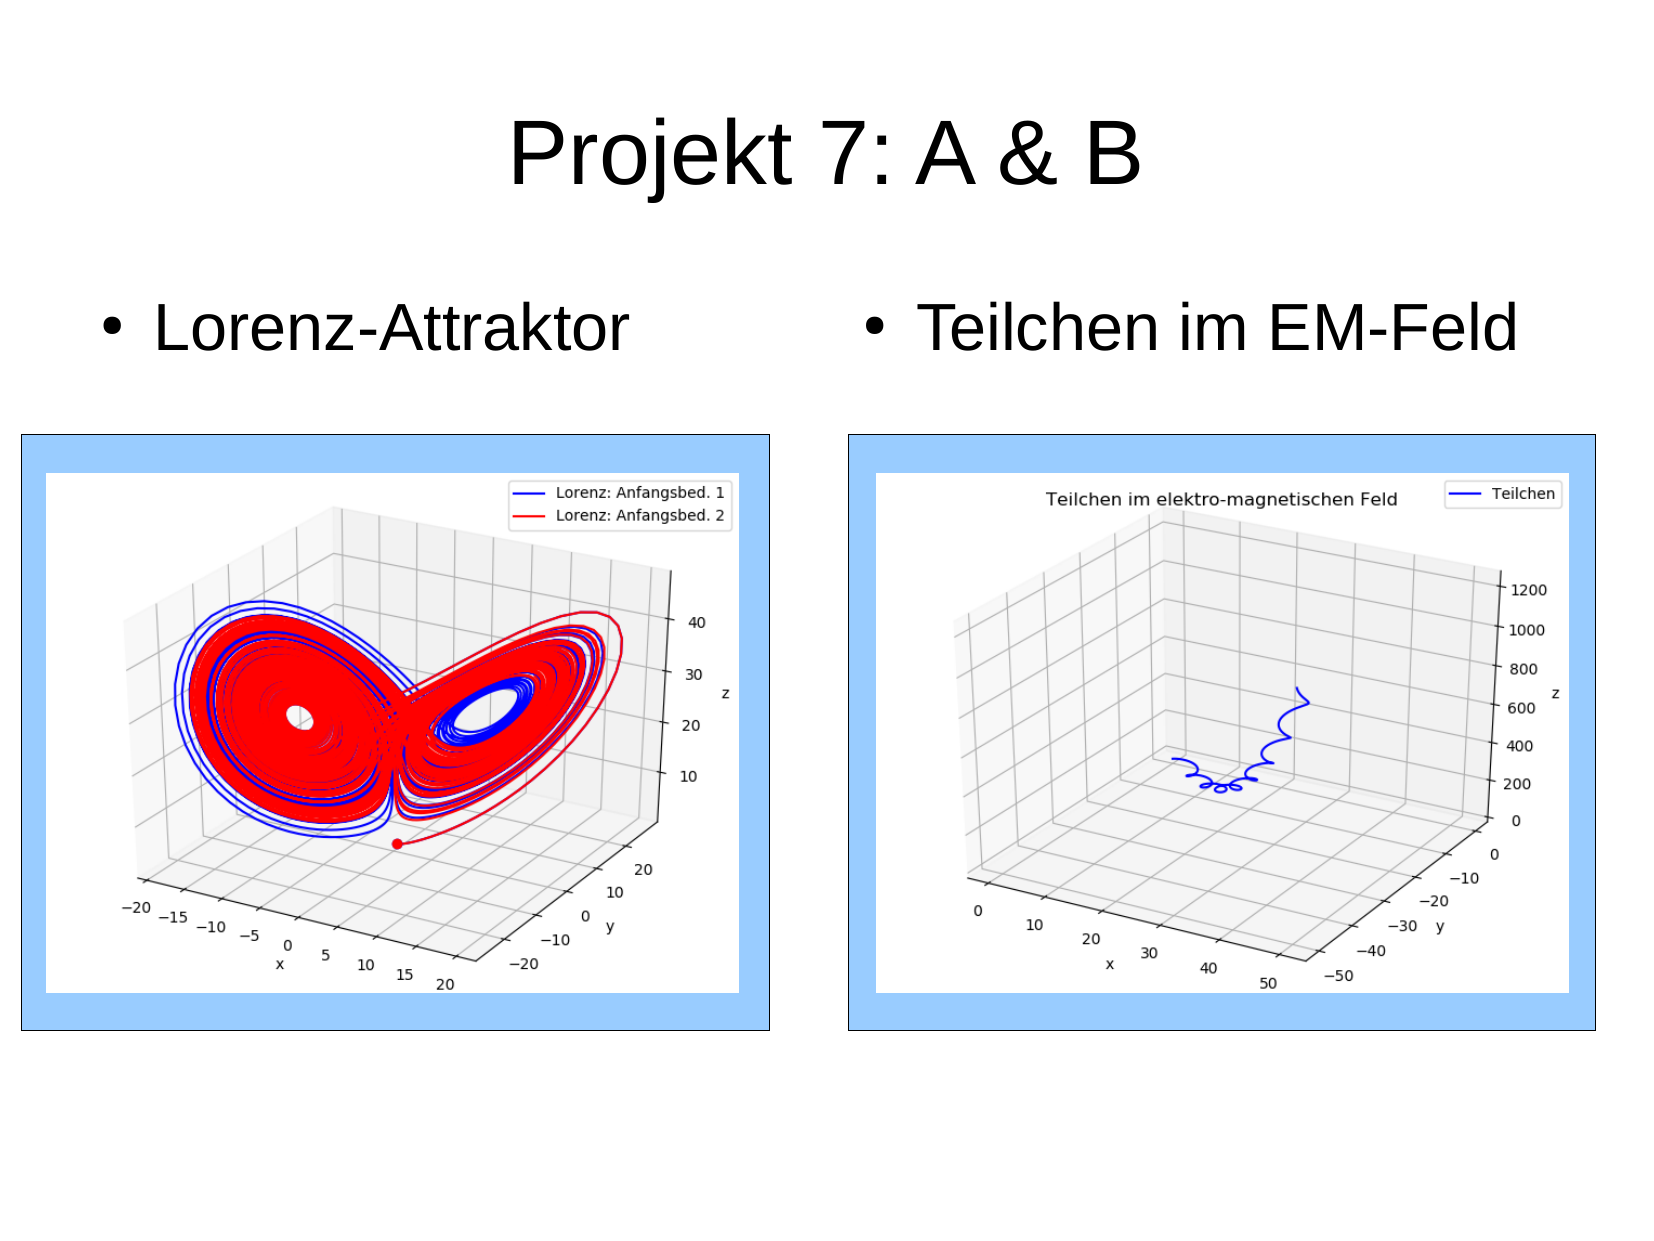

# Projekt 7: A & B
Lorenz-Attraktor
Teilchen im EM-Feld
LorentzKraft